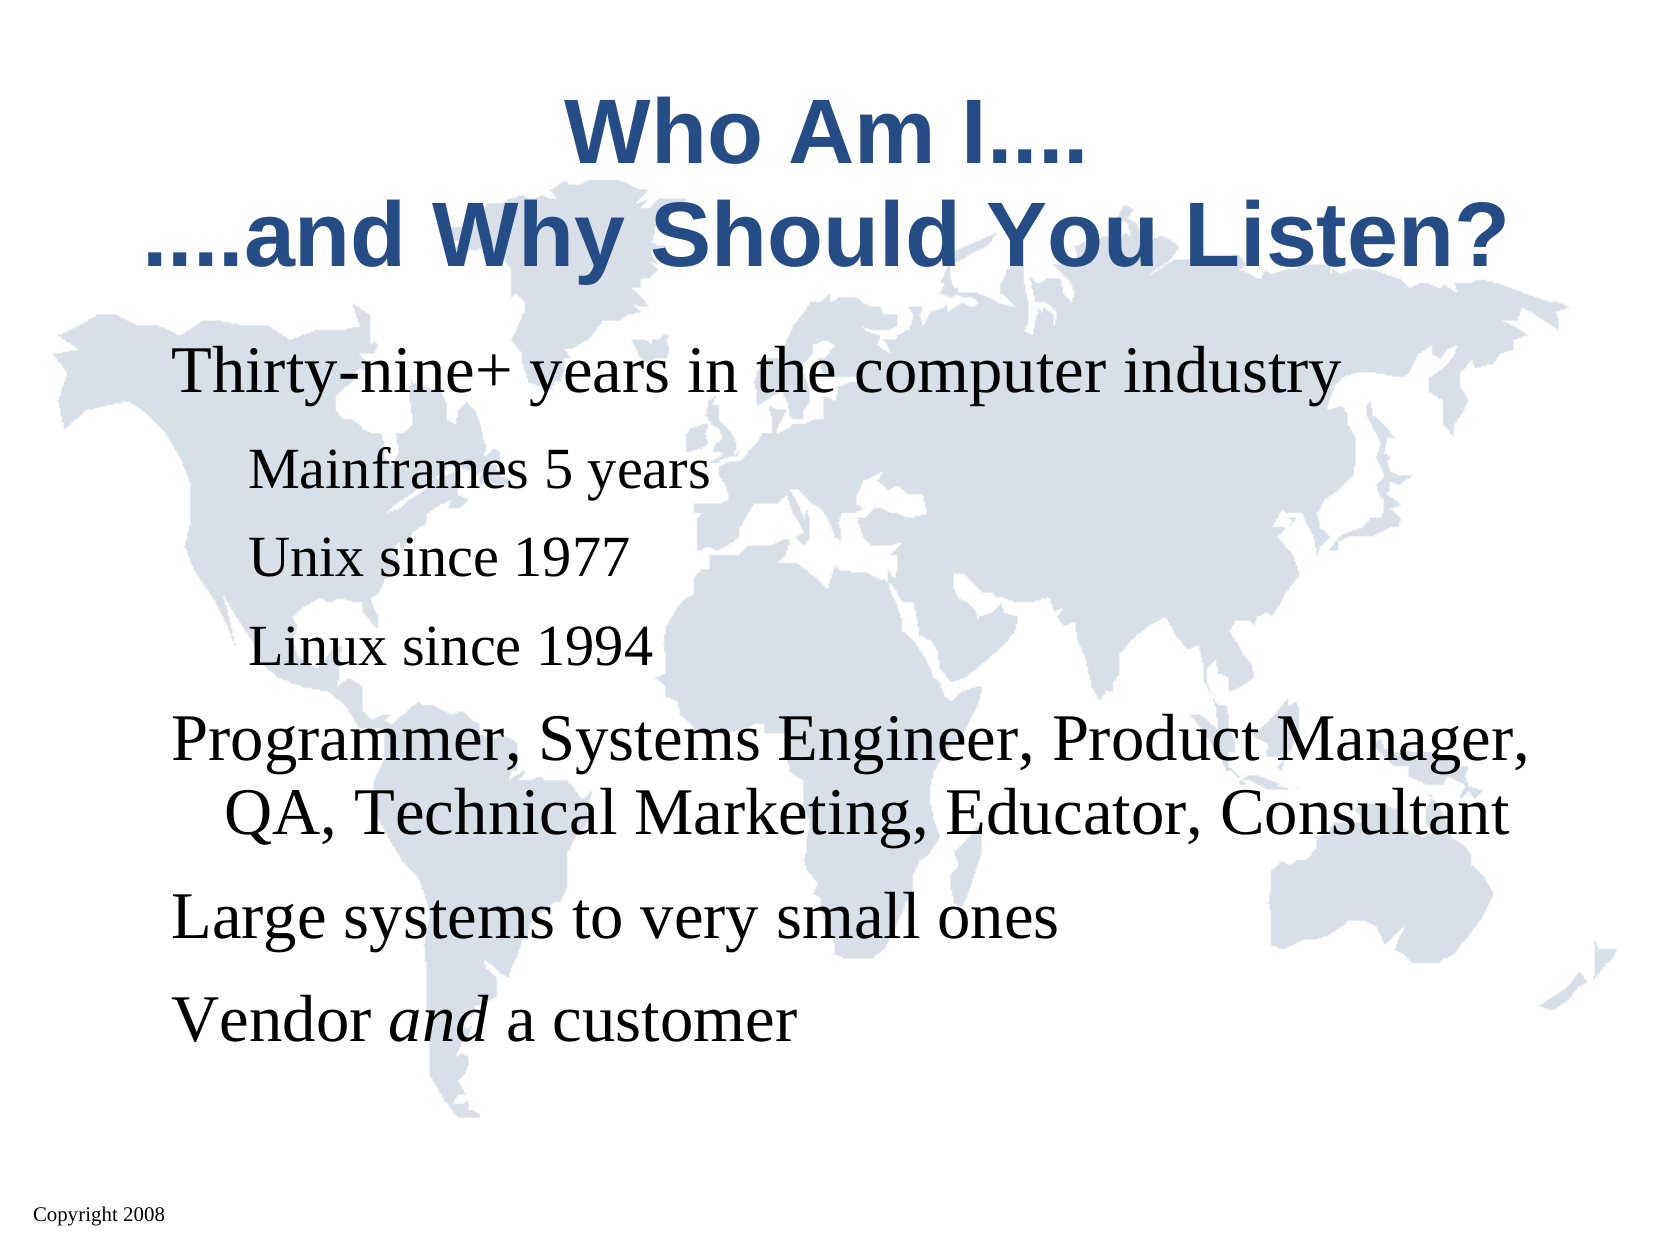

# Who Am I.... ....and Why Should You Listen?
Thirty-nine+ years in the computer industry
Mainframes 5 years
Unix since 1977
Linux since 1994
Programmer, Systems Engineer, Product Manager, QA, Technical Marketing, Educator, Consultant
Large systems to very small ones
Vendor and a customer